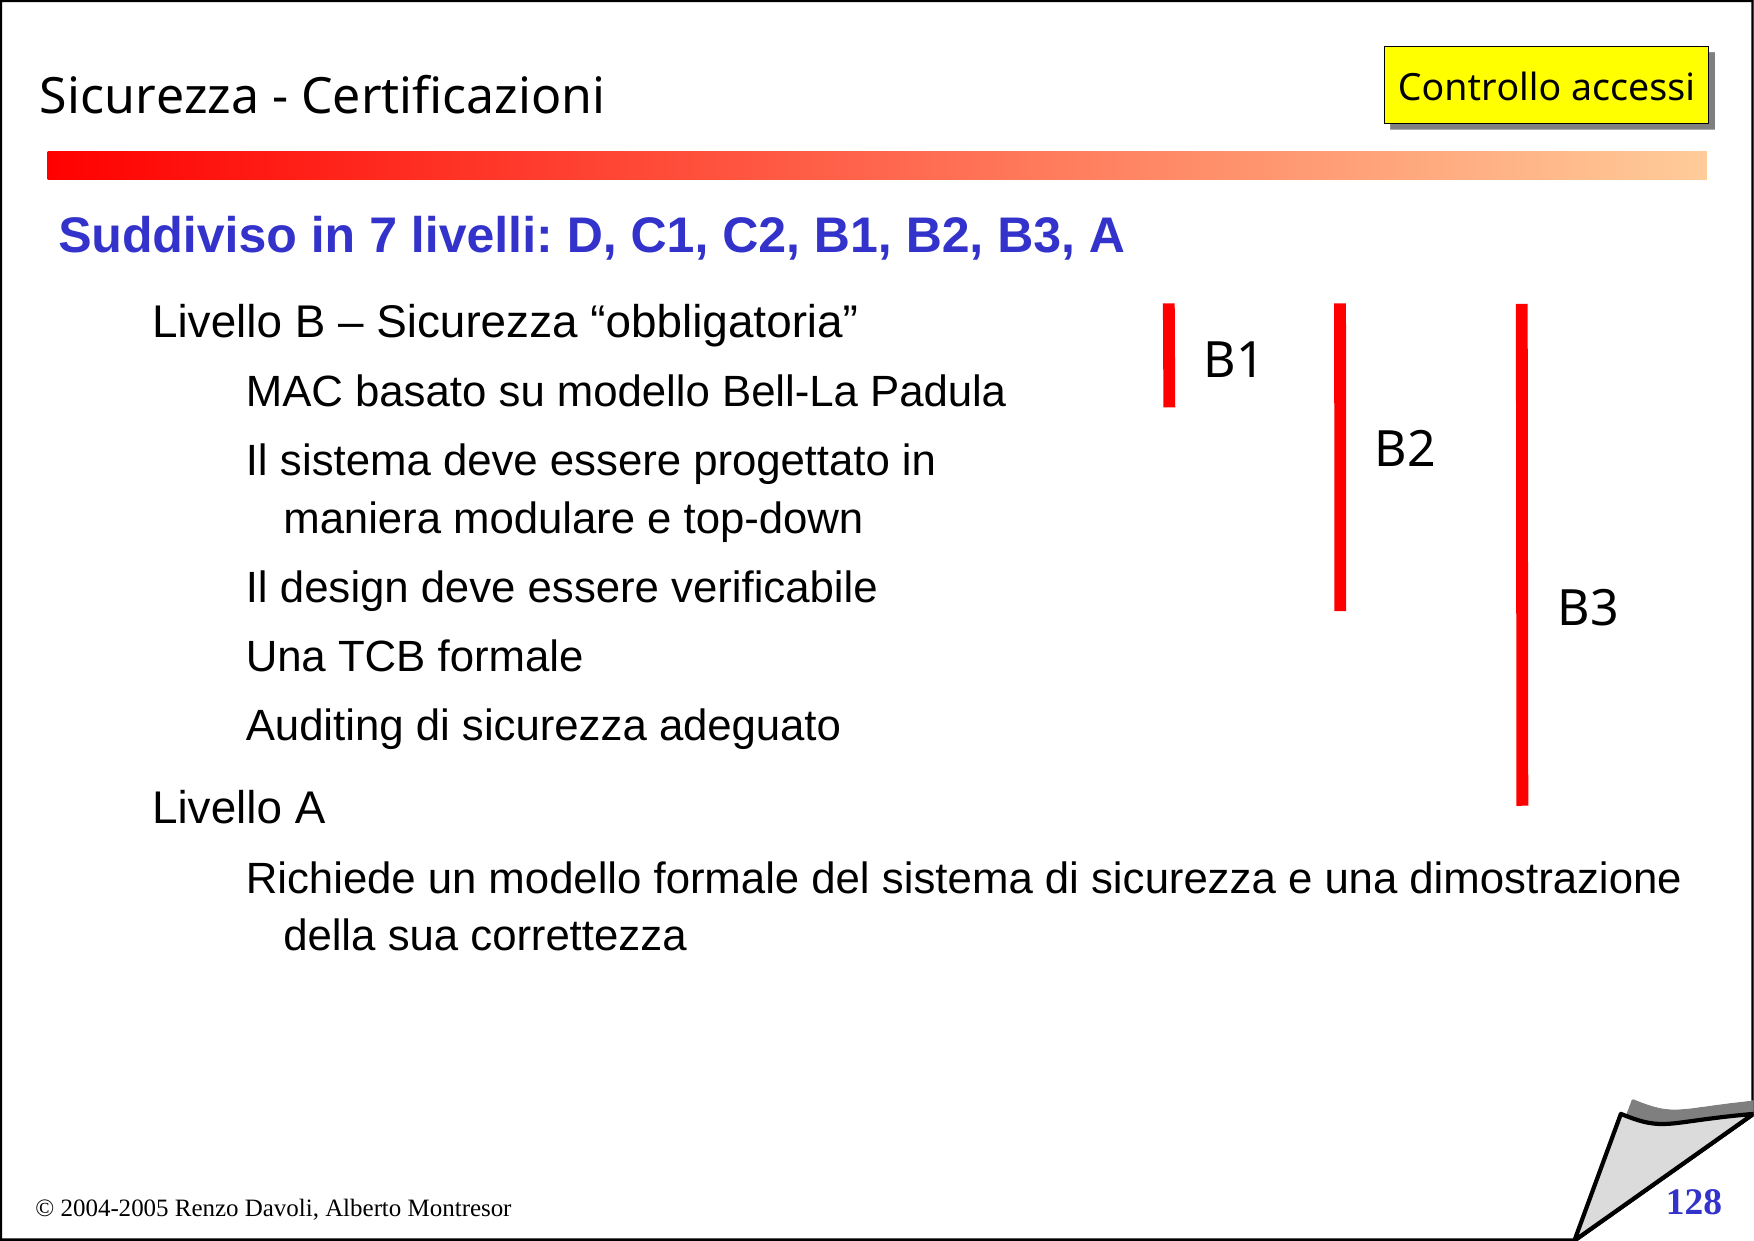

Controllo accessi
# Sicurezza - Certificazioni
Suddiviso in 7 livelli: D, C1, C2, B1, B2, B3, A
Livello B – Sicurezza “obbligatoria”
MAC basato su modello Bell-La Padula
Il sistema deve essere progettato in
maniera modulare e top-down
Il design deve essere verificabile
Una TCB formale
Auditing di sicurezza adeguato
Livello A
Richiede un modello formale del sistema di sicurezza e una dimostrazione della sua correttezza
B1
B2
B3